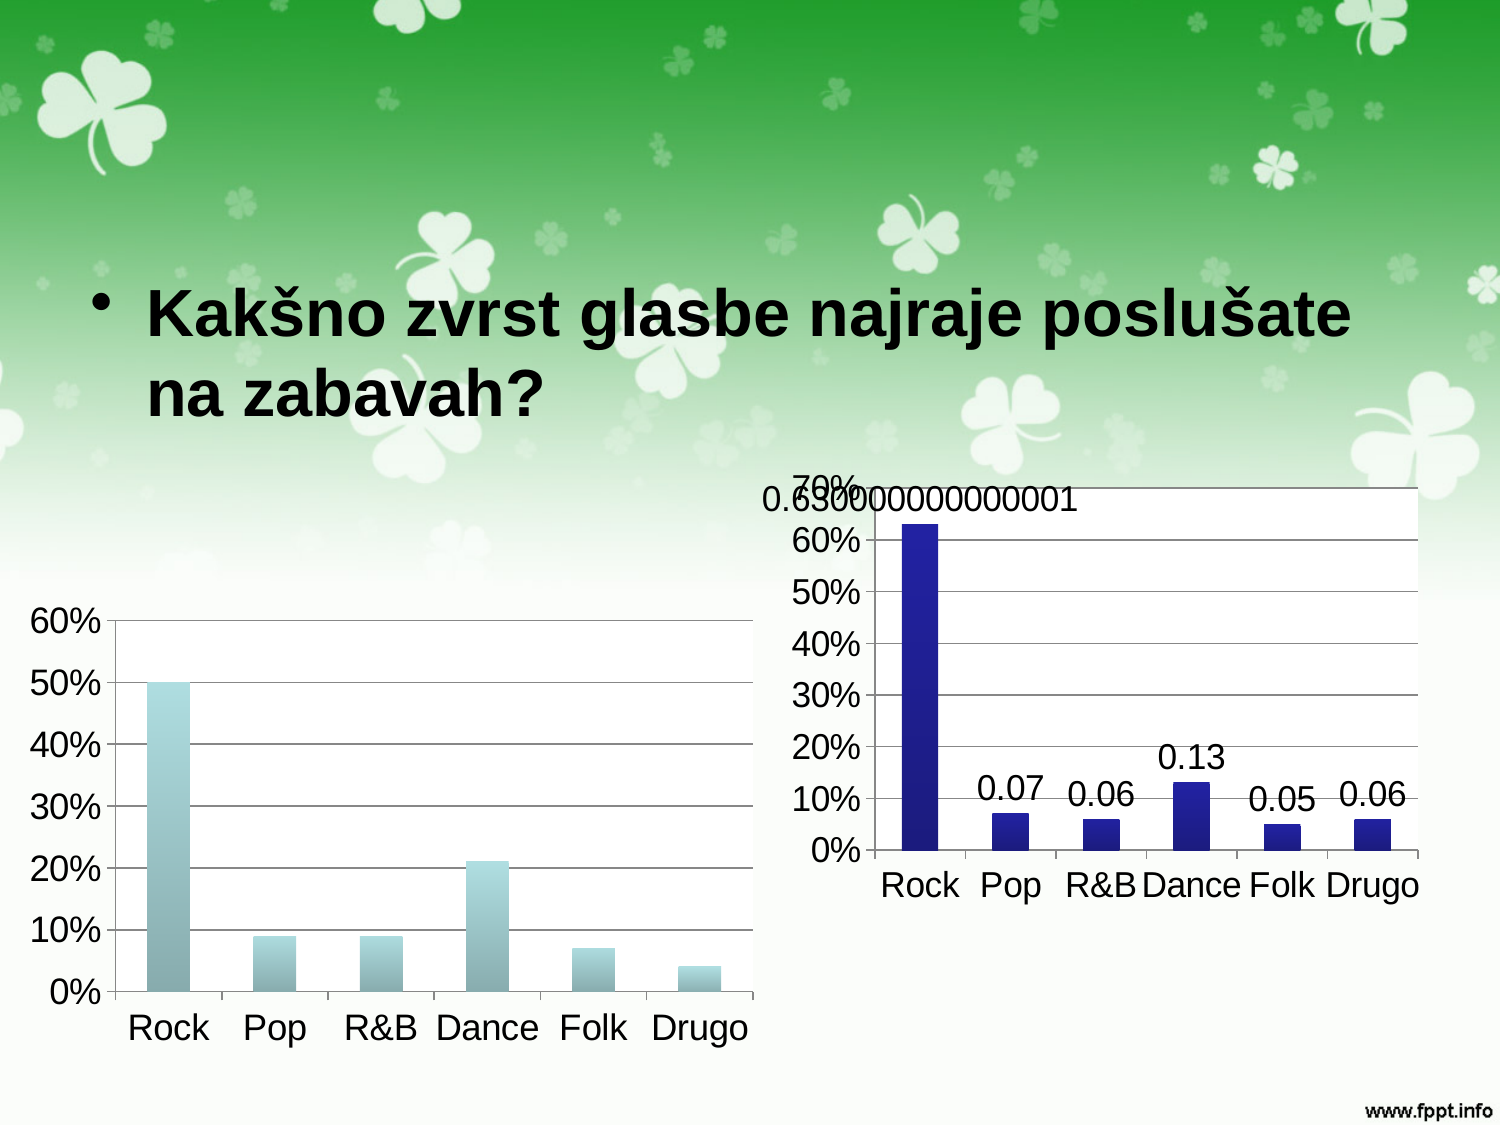

#
Kakšno zvrst glasbe najraje poslušate na zabavah?
### Chart
| Category | |
|---|---|
| Rock | 0.630000000000001 |
| Pop | 0.07 |
| R&B | 0.06 |
| Dance | 0.13 |
| Folk | 0.05 |
| Drugo | 0.06 |
### Chart
| Category | |
|---|---|
| Rock | 0.5 |
| Pop | 0.09 |
| R&B | 0.09 |
| Dance | 0.21 |
| Folk | 0.07 |
| Drugo | 0.04 |